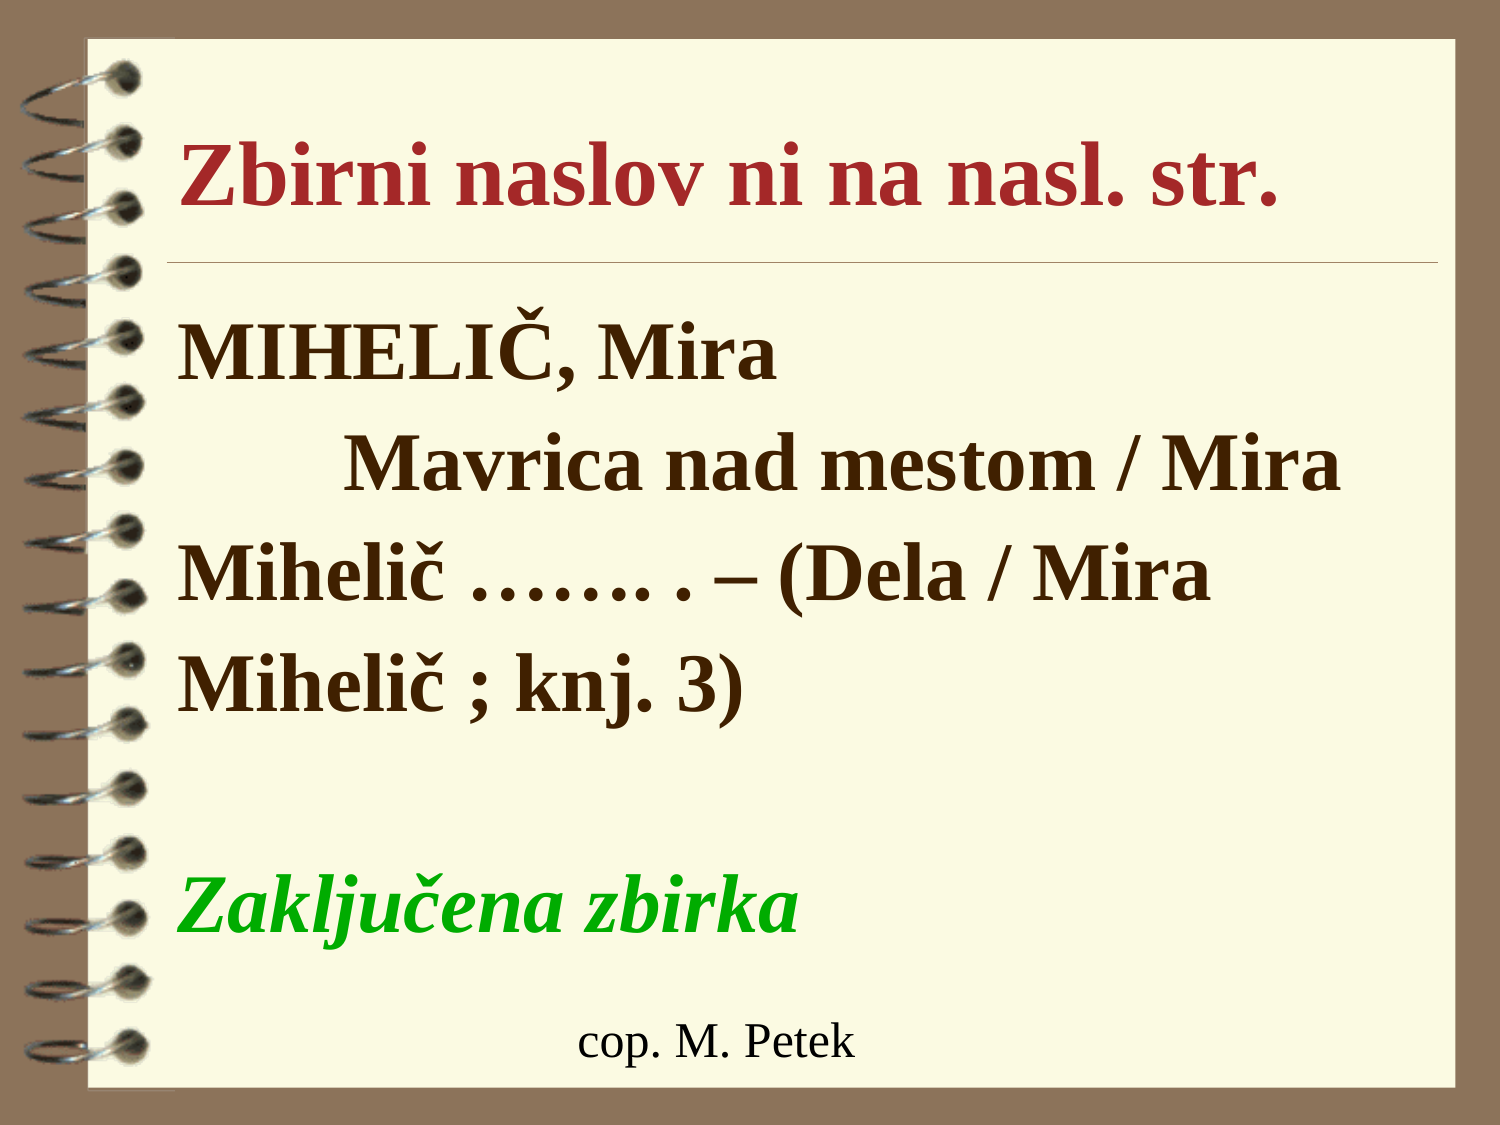

# Zbirni naslov ni na nasl. str.
MIHELIČ, Mira
 Mavrica nad mestom / Mira
Mihelič ……. . – (Dela / Mira
Mihelič ; knj. 3)
Zaključena zbirka
cop. M. Petek